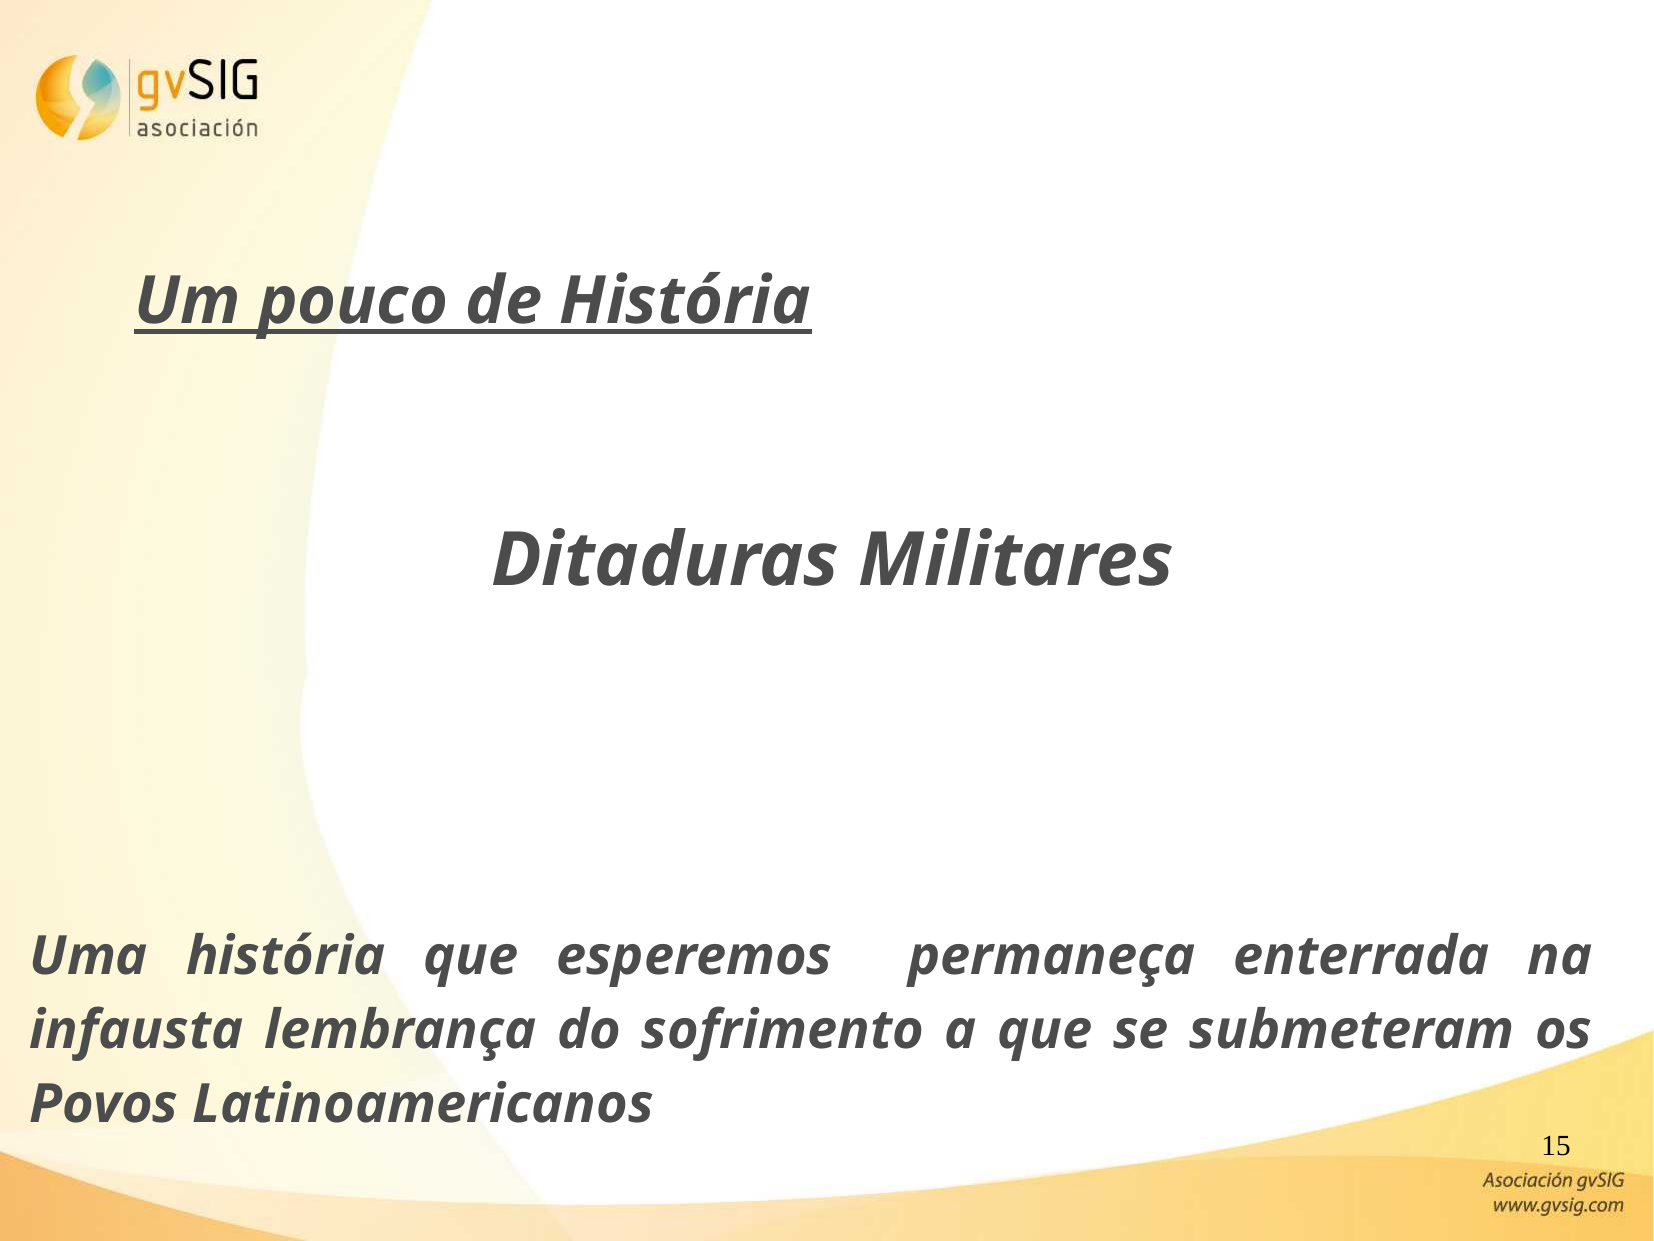

Um pouco de História
# Ditaduras Militares
Uma história que esperemos permaneça enterrada na infausta lembrança do sofrimento a que se submeteram os Povos Latinoamericanos
15